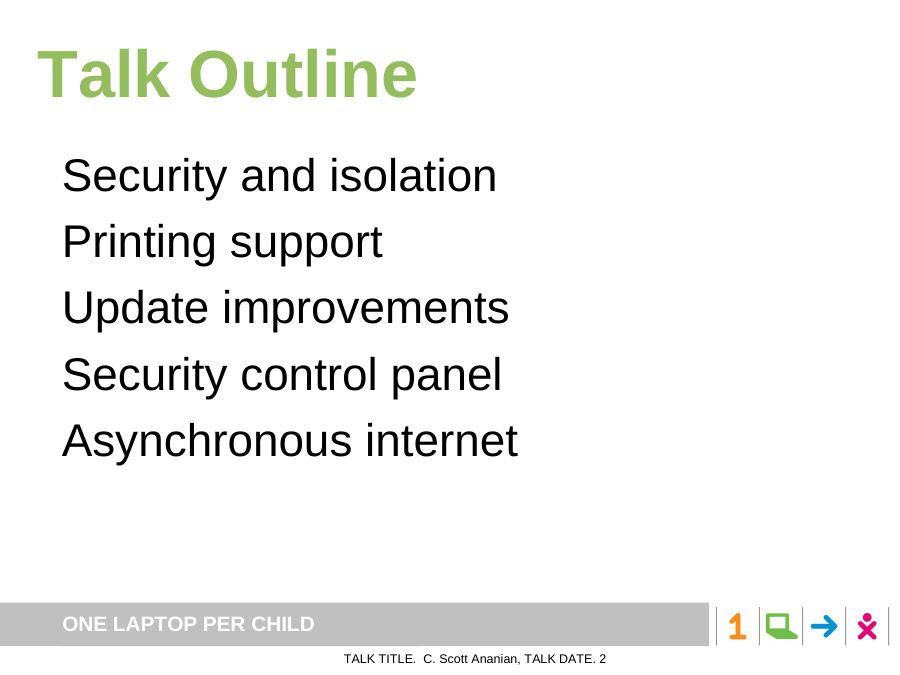

# Talk Outline
Security and isolation
Printing support
Update improvements
Security control panel
Asynchronous internet